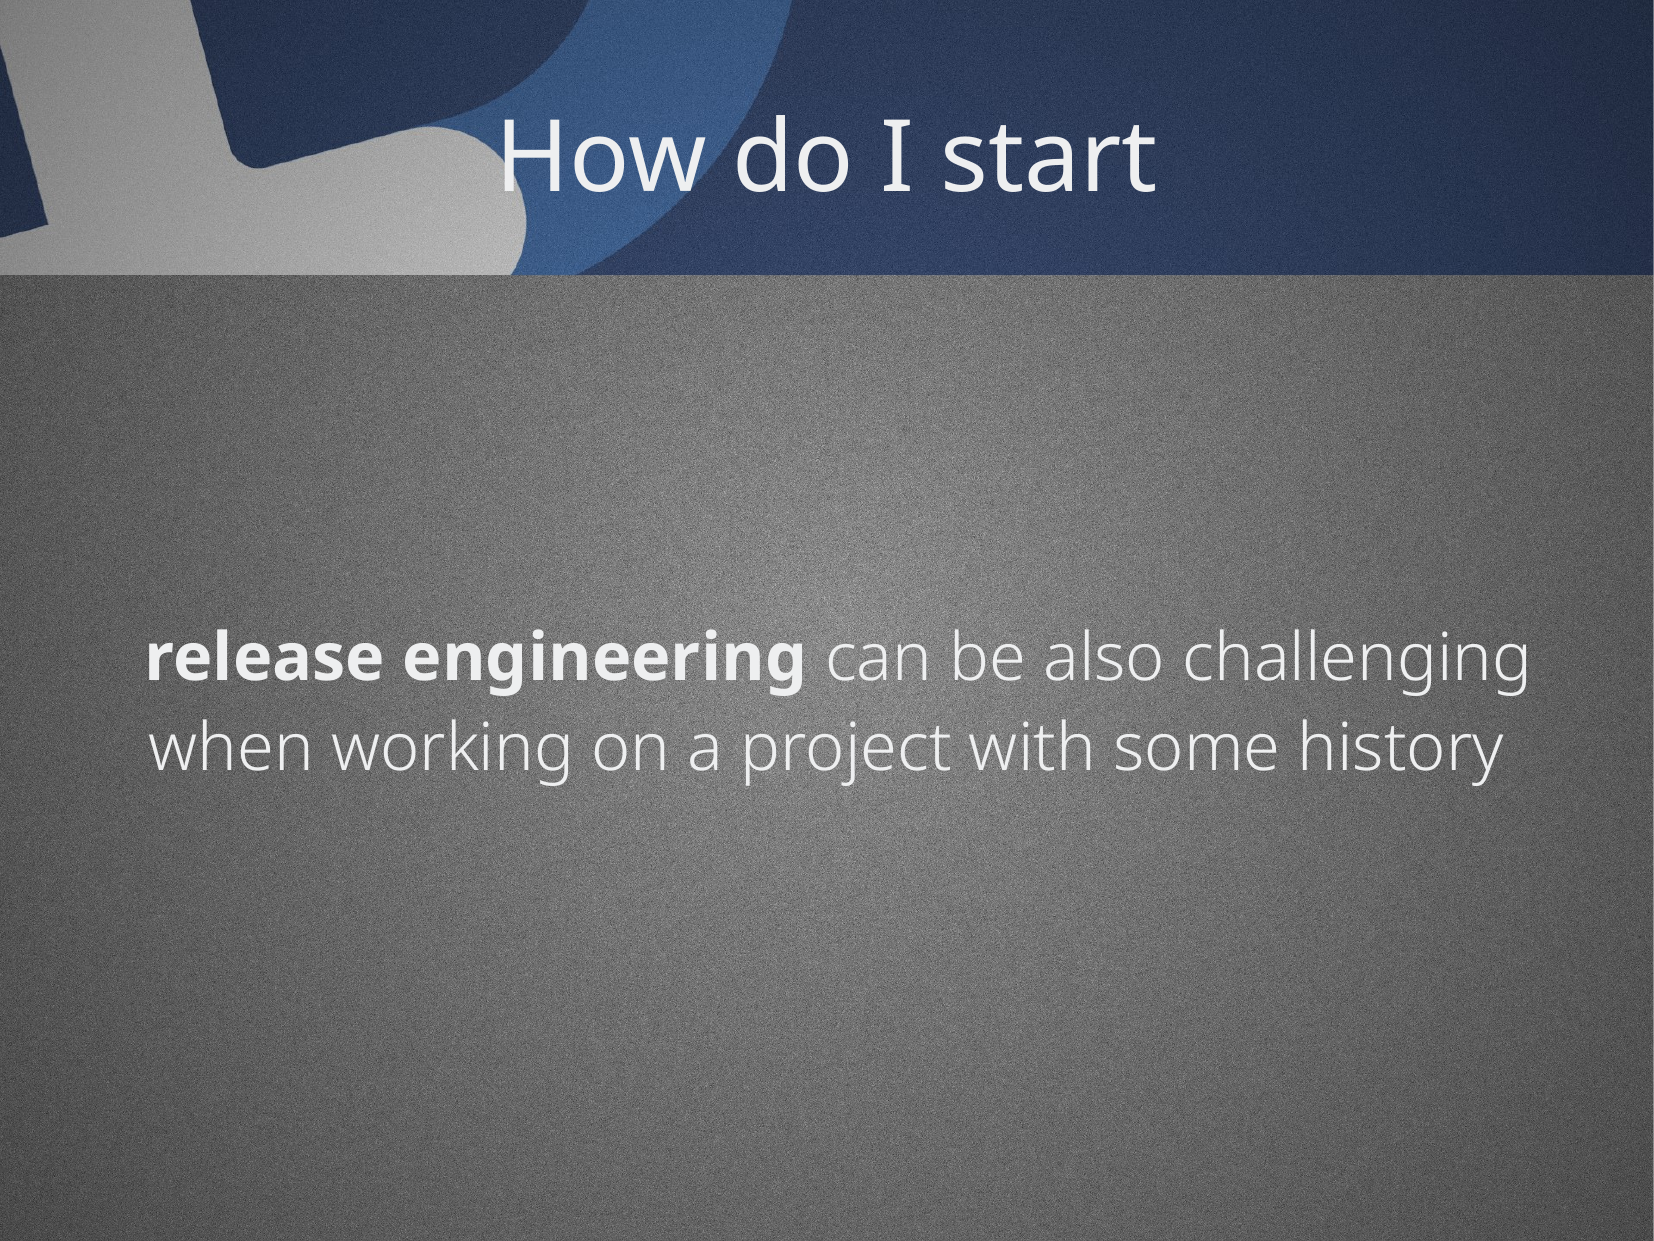

# How do I start
release engineering can be also challenging
when working on a project with some history